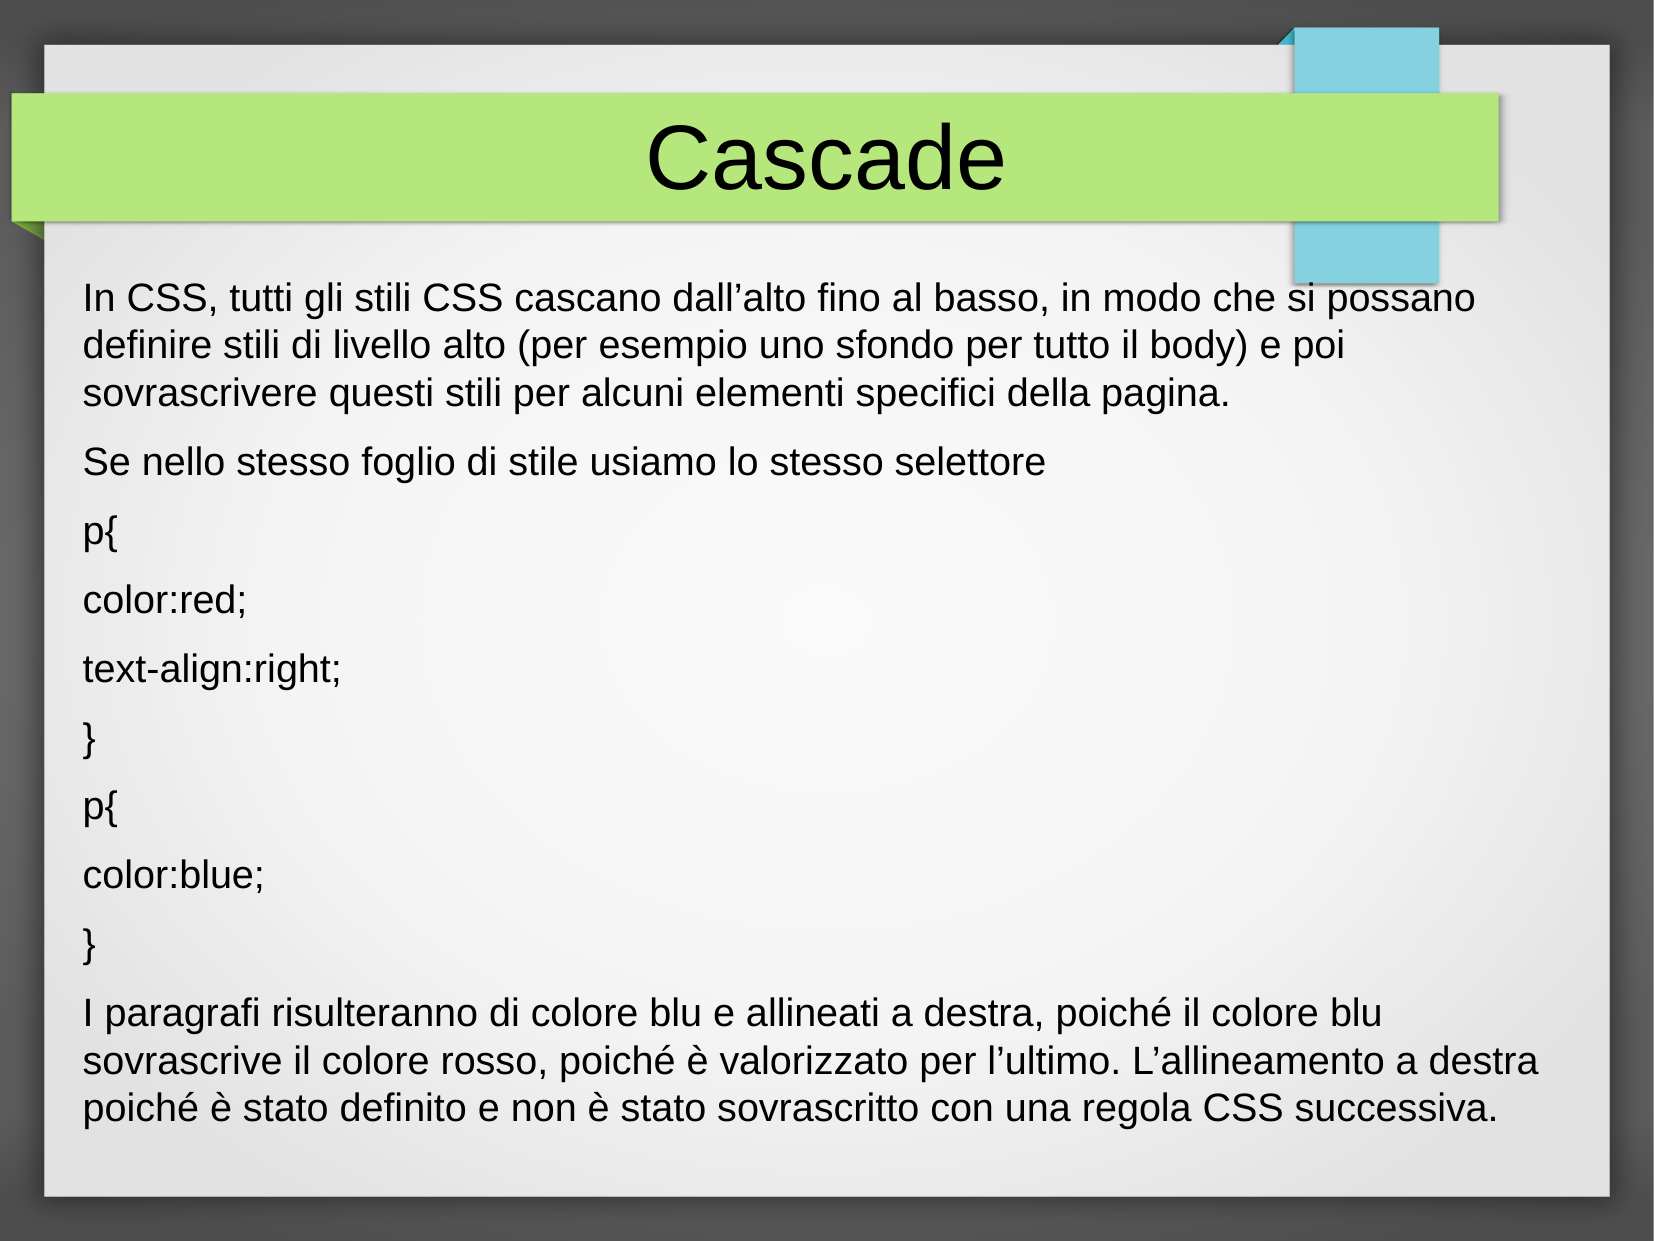

# Cascade
In CSS, tutti gli stili CSS cascano dall’alto fino al basso, in modo che si possano definire stili di livello alto (per esempio uno sfondo per tutto il body) e poi sovrascrivere questi stili per alcuni elementi specifici della pagina.
Se nello stesso foglio di stile usiamo lo stesso selettore
p{
color:red;
text-align:right;
}
p{
color:blue;
}
I paragrafi risulteranno di colore blu e allineati a destra, poiché il colore blu sovrascrive il colore rosso, poiché è valorizzato per l’ultimo. L’allineamento a destra poiché è stato definito e non è stato sovrascritto con una regola CSS successiva.